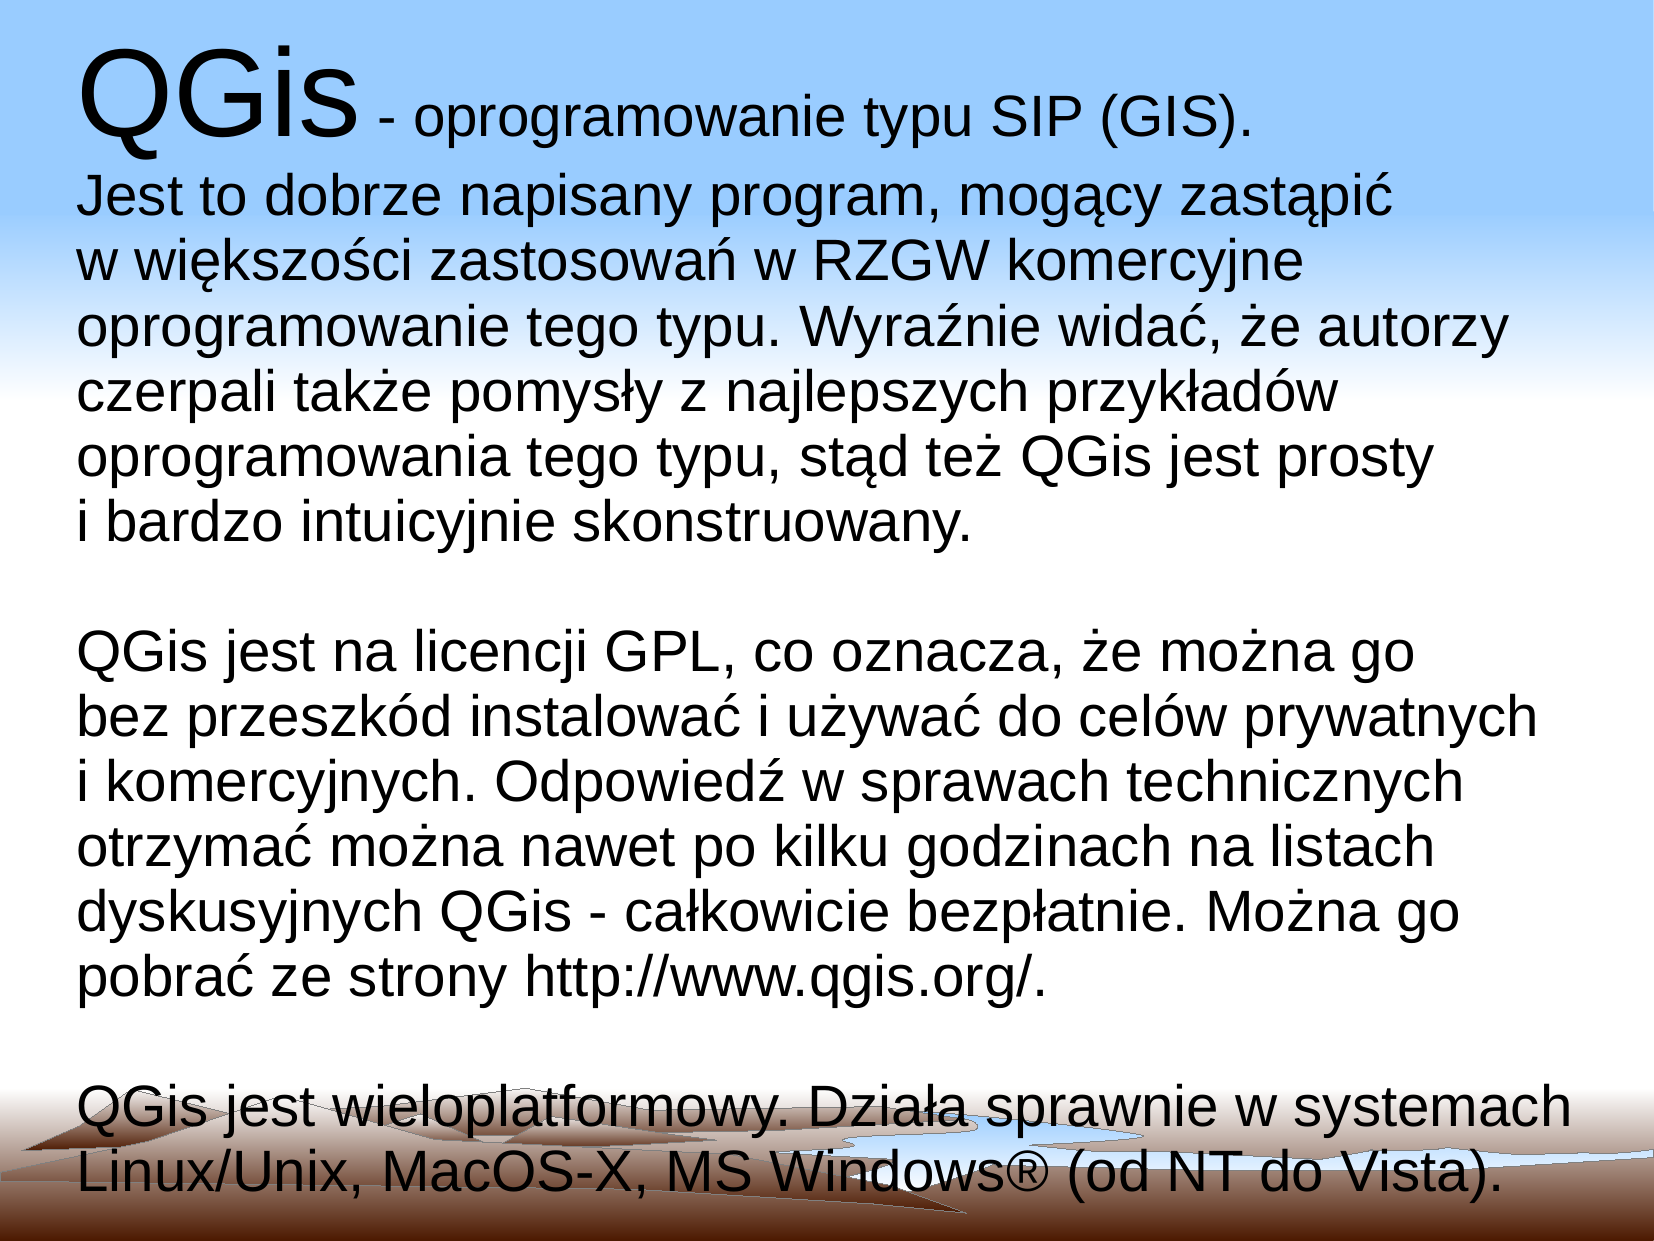

QGis - oprogramowanie typu SIP (GIS).
Jest to dobrze napisany program, mogący zastąpić
w większości zastosowań w RZGW komercyjne
oprogramowanie tego typu. Wyraźnie widać, że autorzy
czerpali także pomysły z najlepszych przykładów
oprogramowania tego typu, stąd też QGis jest prosty
i bardzo intuicyjnie skonstruowany.
QGis jest na licencji GPL, co oznacza, że można go
bez przeszkód instalować i używać do celów prywatnych
i komercyjnych. Odpowiedź w sprawach technicznych
otrzymać można nawet po kilku godzinach na listach
dyskusyjnych QGis - całkowicie bezpłatnie. Można go
pobrać ze strony http://www.qgis.org/.
QGis jest wieloplatformowy. Działa sprawnie w systemach
Linux/Unix, MacOS-X, MS Windows® (od NT do Vista).